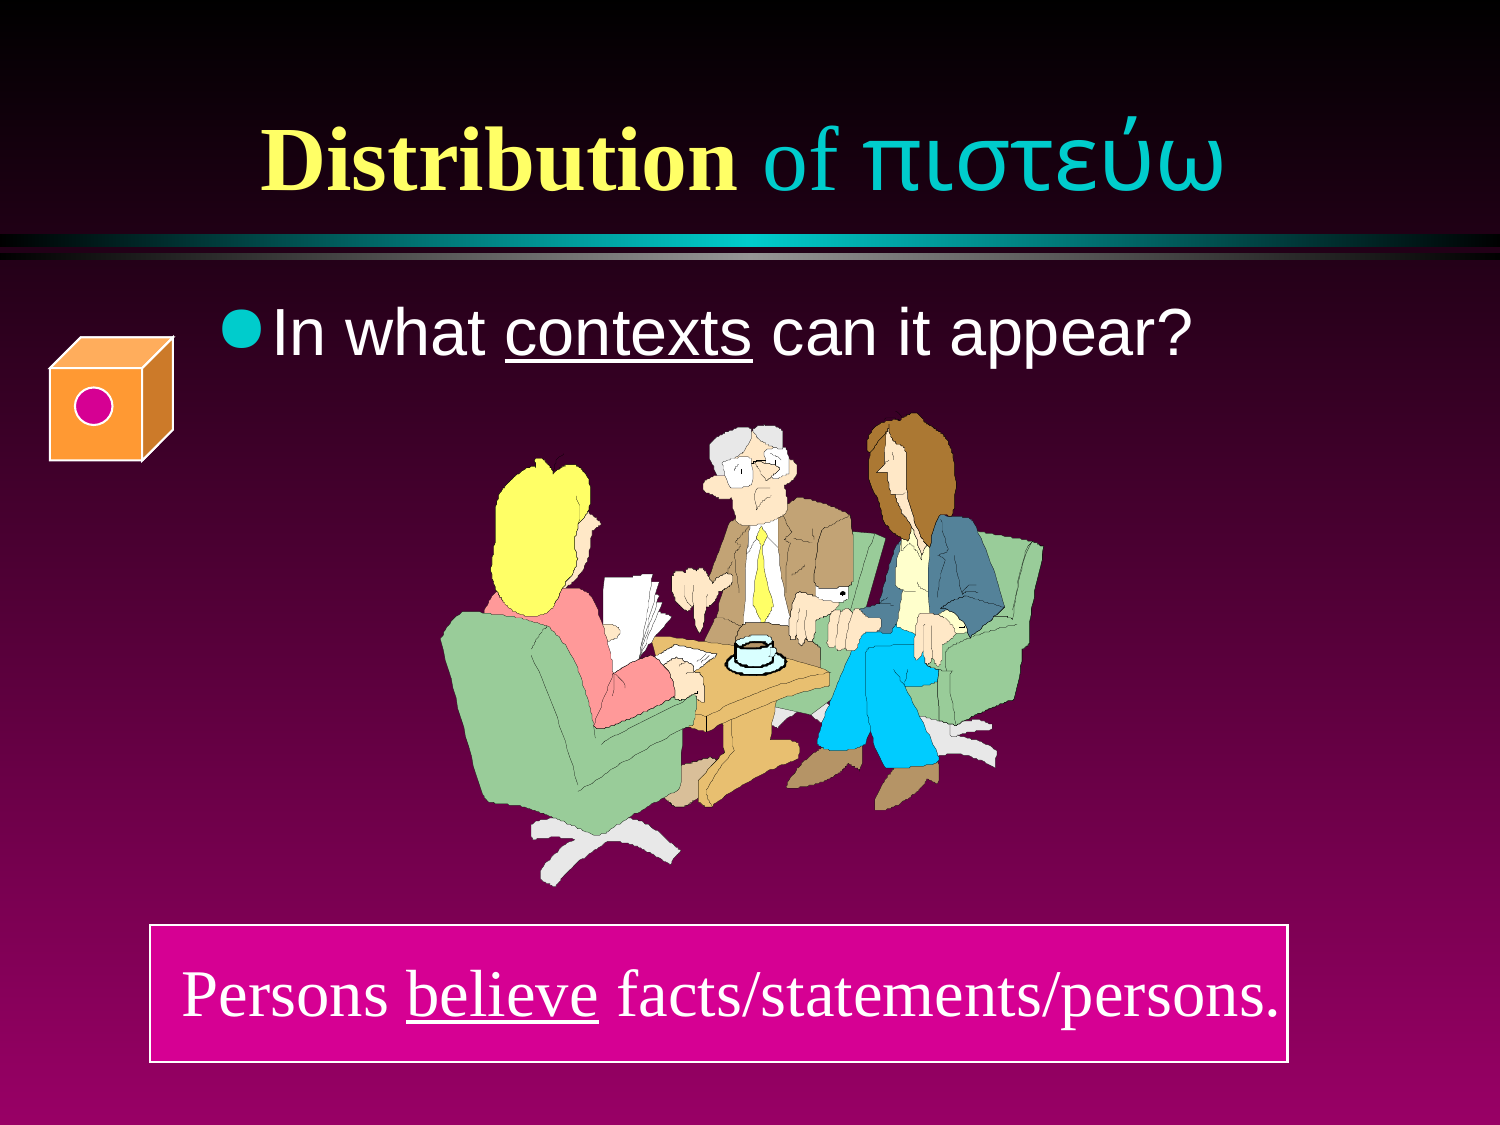

# Distribution of πιστεύω
In what contexts can it appear?
 Persons believe facts/statements/persons.